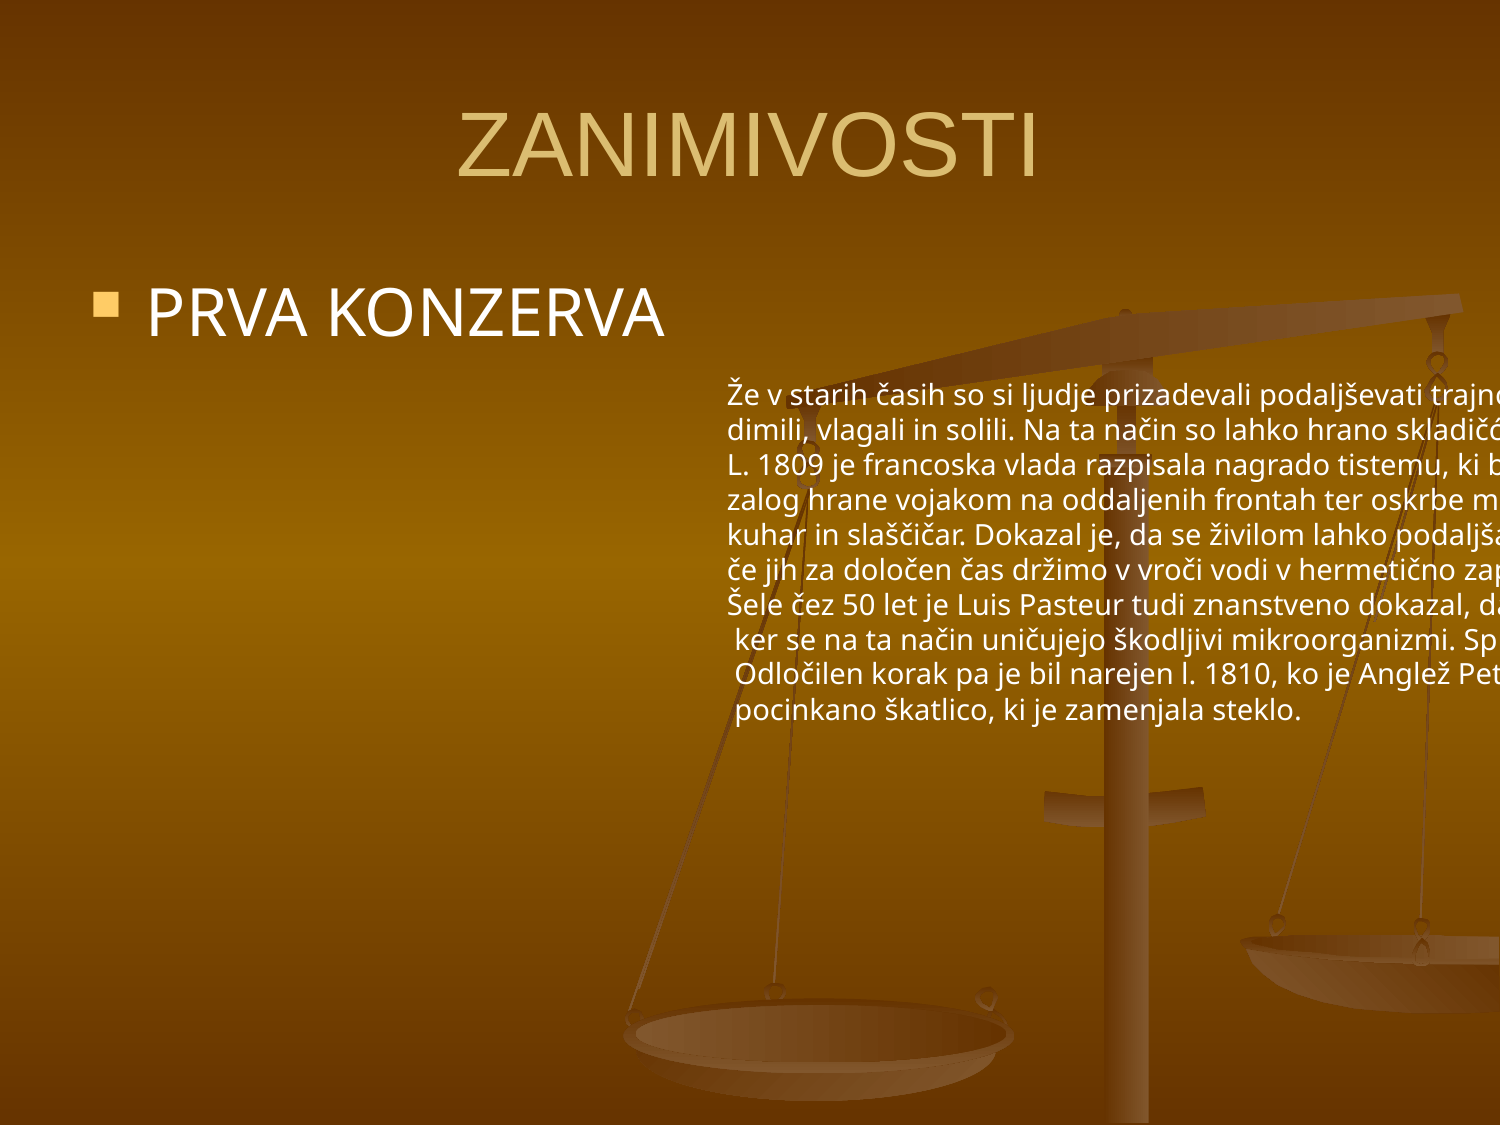

# ZANIMIVOSTI
PRVA KONZERVA
Že v starih časih so si ljudje prizadevali podaljševati trajnost živil. Meso in ribe so sušili,
dimili, vlagali in solili. Na ta način so lahko hrano skladičćili in prevažali.
L. 1809 je francoska vlada razpisala nagrado tistemu, ki bo podal rešitev prevažanja velikih
zalog hrane vojakom na oddaljenih frontah ter oskrbe mornarjem na ladjah. Javil se je Nicolas Appert Francois,
kuhar in slaščičar. Dokazal je, da se živilom lahko podaljša trajnost,
če jih za določen čas držimo v vroči vodi v hermetično zaprti posodi.
Šele čez 50 let je Luis Pasteur tudi znanstveno dokazal, da je tak proces uspešen zato,
 ker se na ta način uničujejo škodljivi mikroorganizmi. Sprva je bila posoda izdelana iz stekla.
 Odločilen korak pa je bil narejen l. 1810, ko je Anglež Peter Durand patentiral pločevinasto
 pocinkano škatlico, ki je zamenjala steklo.